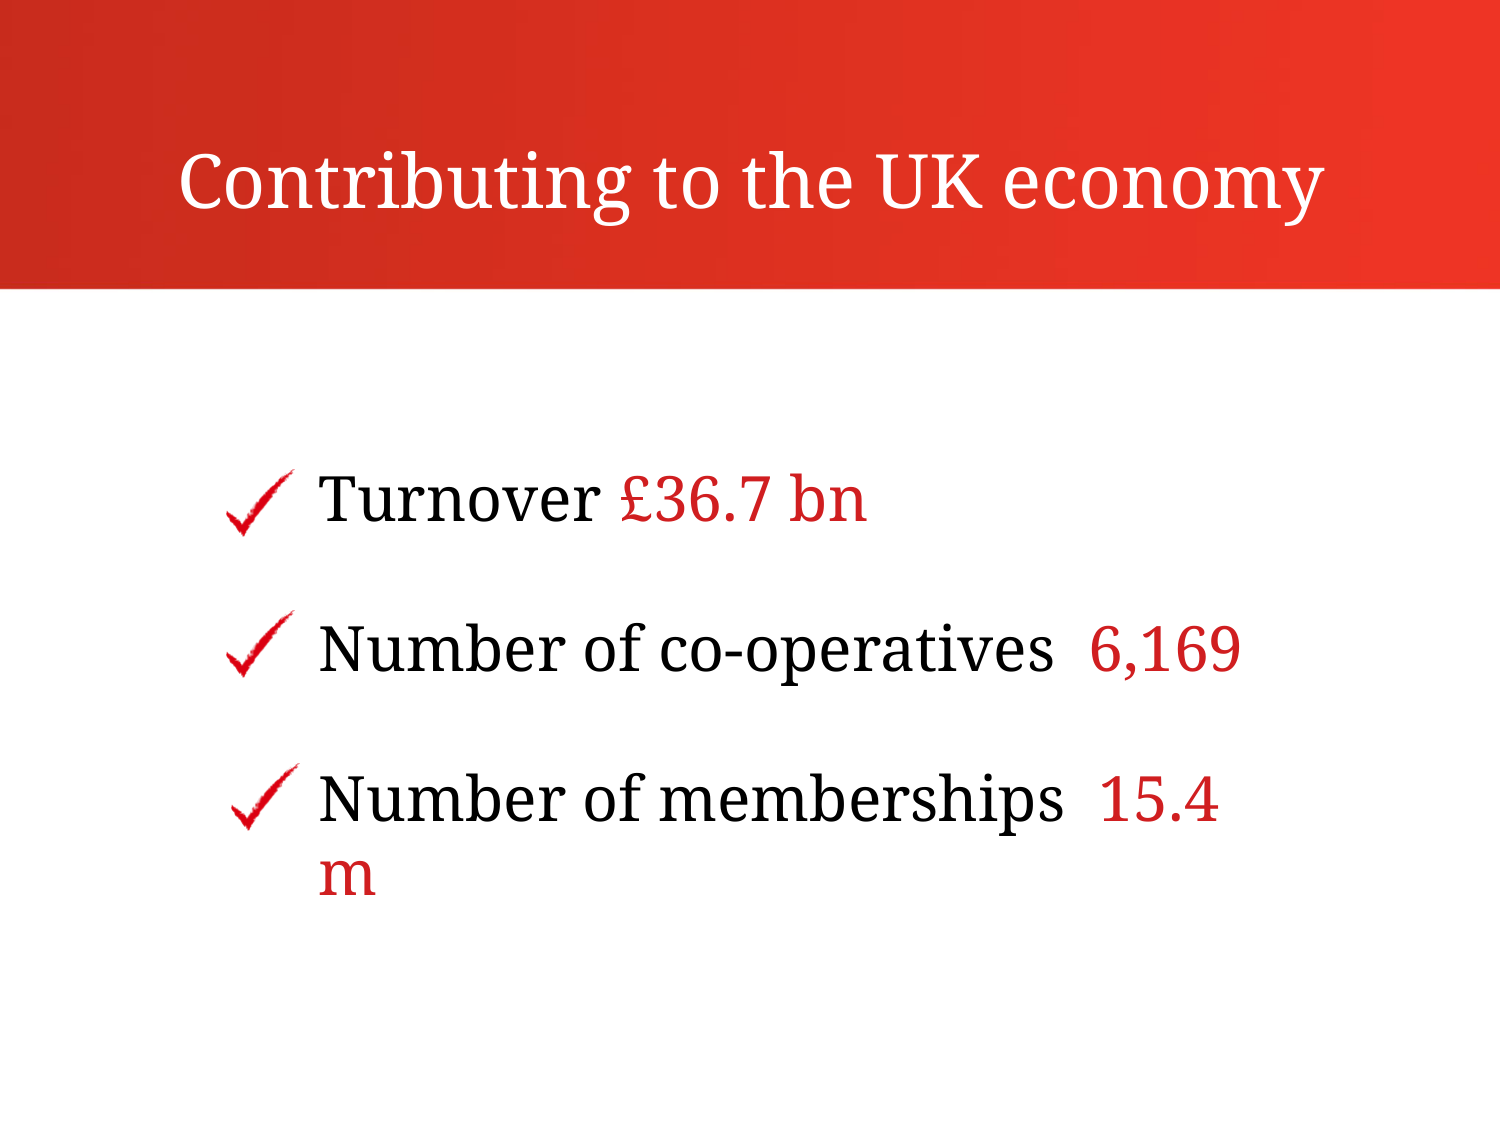

# Contributing to the UK economy
Turnover £36.7 bn
Number of co-operatives 6,169
Number of memberships 15.4 m